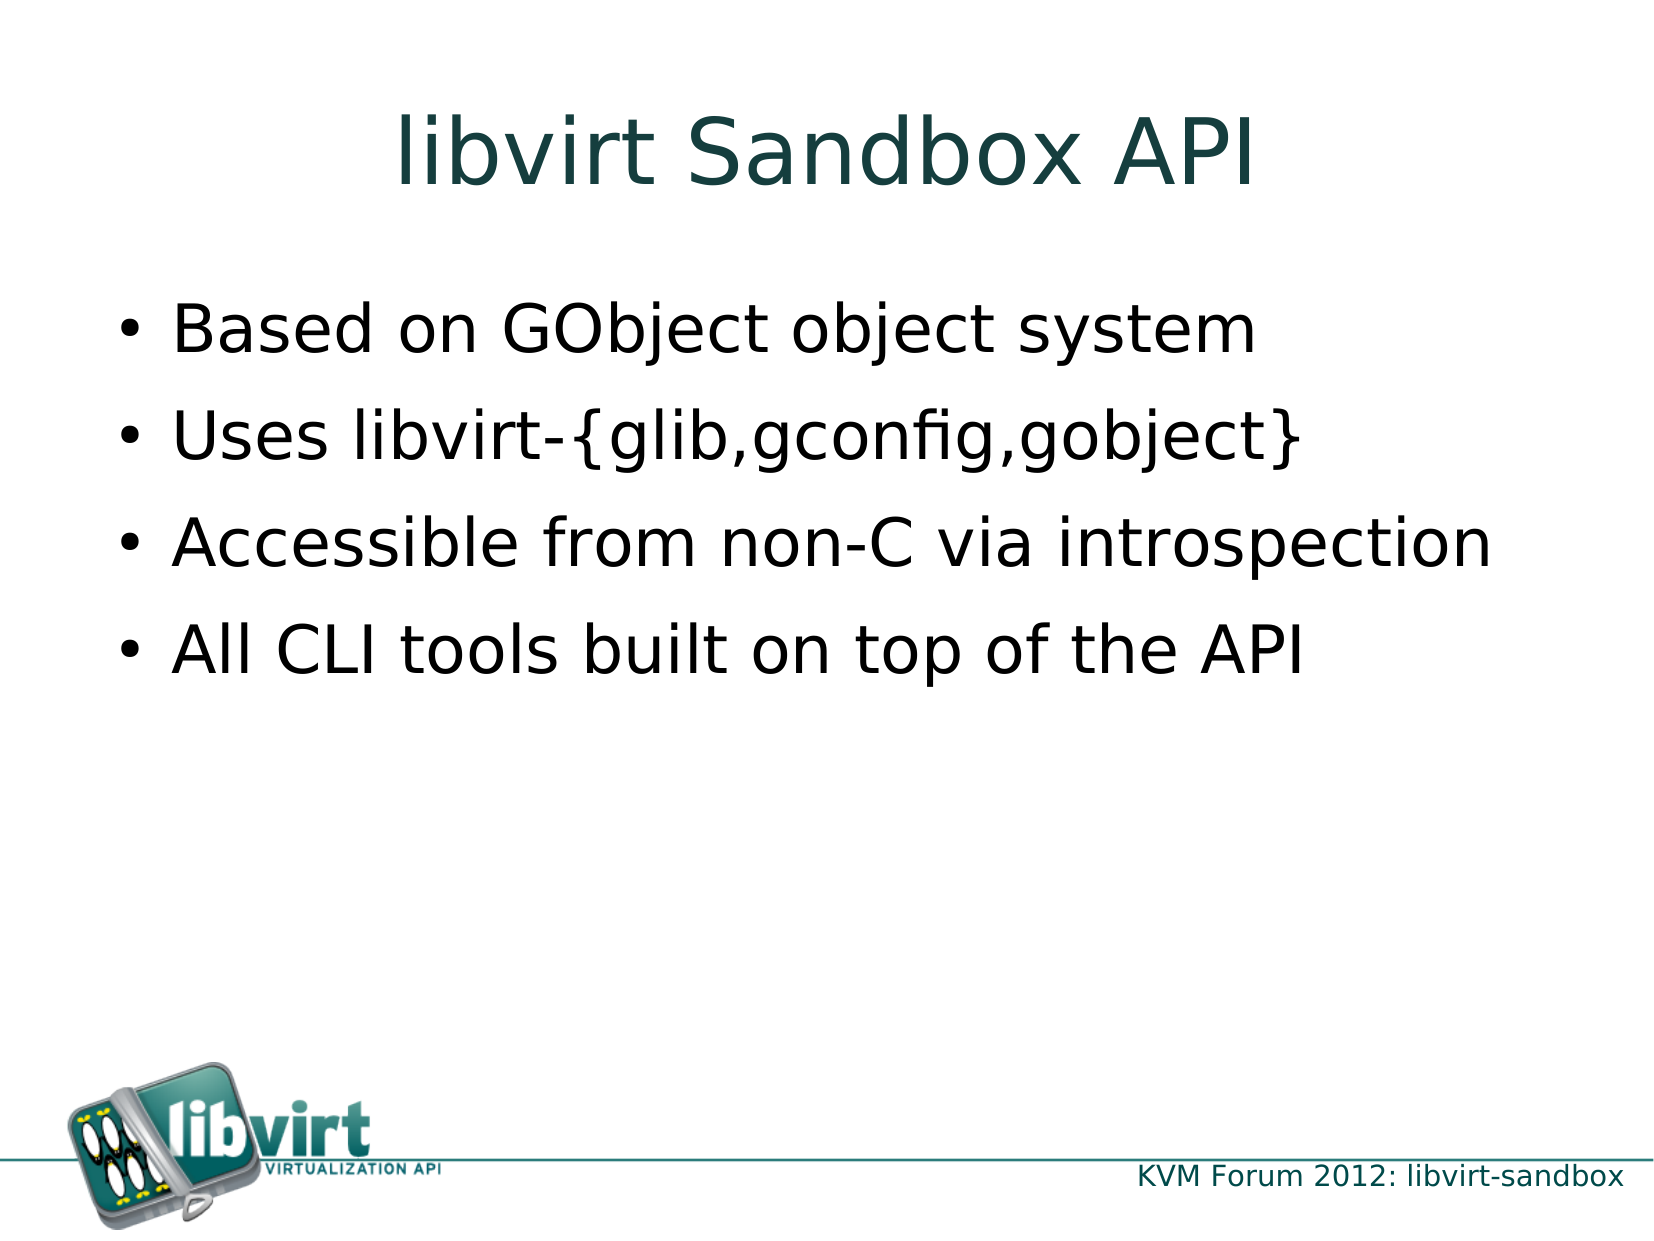

# libvirt Sandbox API
Based on GObject object system
Uses libvirt-{glib,gconfig,gobject}
Accessible from non-C via introspection
All CLI tools built on top of the API
KVM Forum 2012: libvirt-sandbox